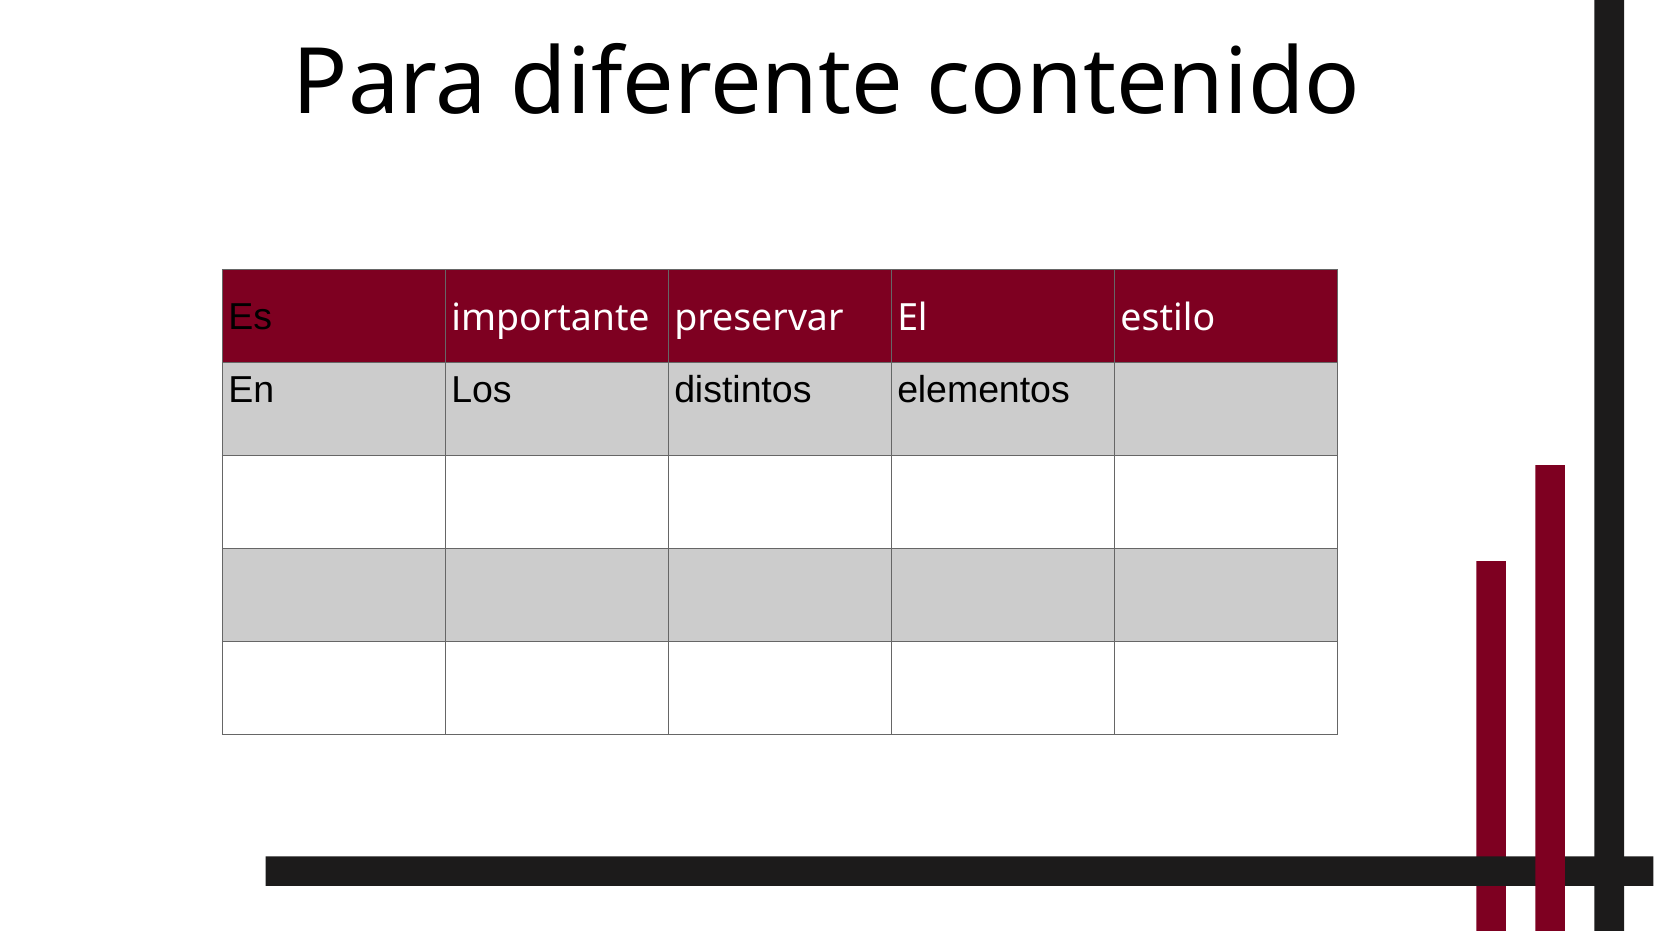

# Para diferente contenido
| Es | importante | preservar | El | estilo |
| --- | --- | --- | --- | --- |
| En | Los | distintos | elementos | |
| | | | | |
| | | | | |
| | | | | |